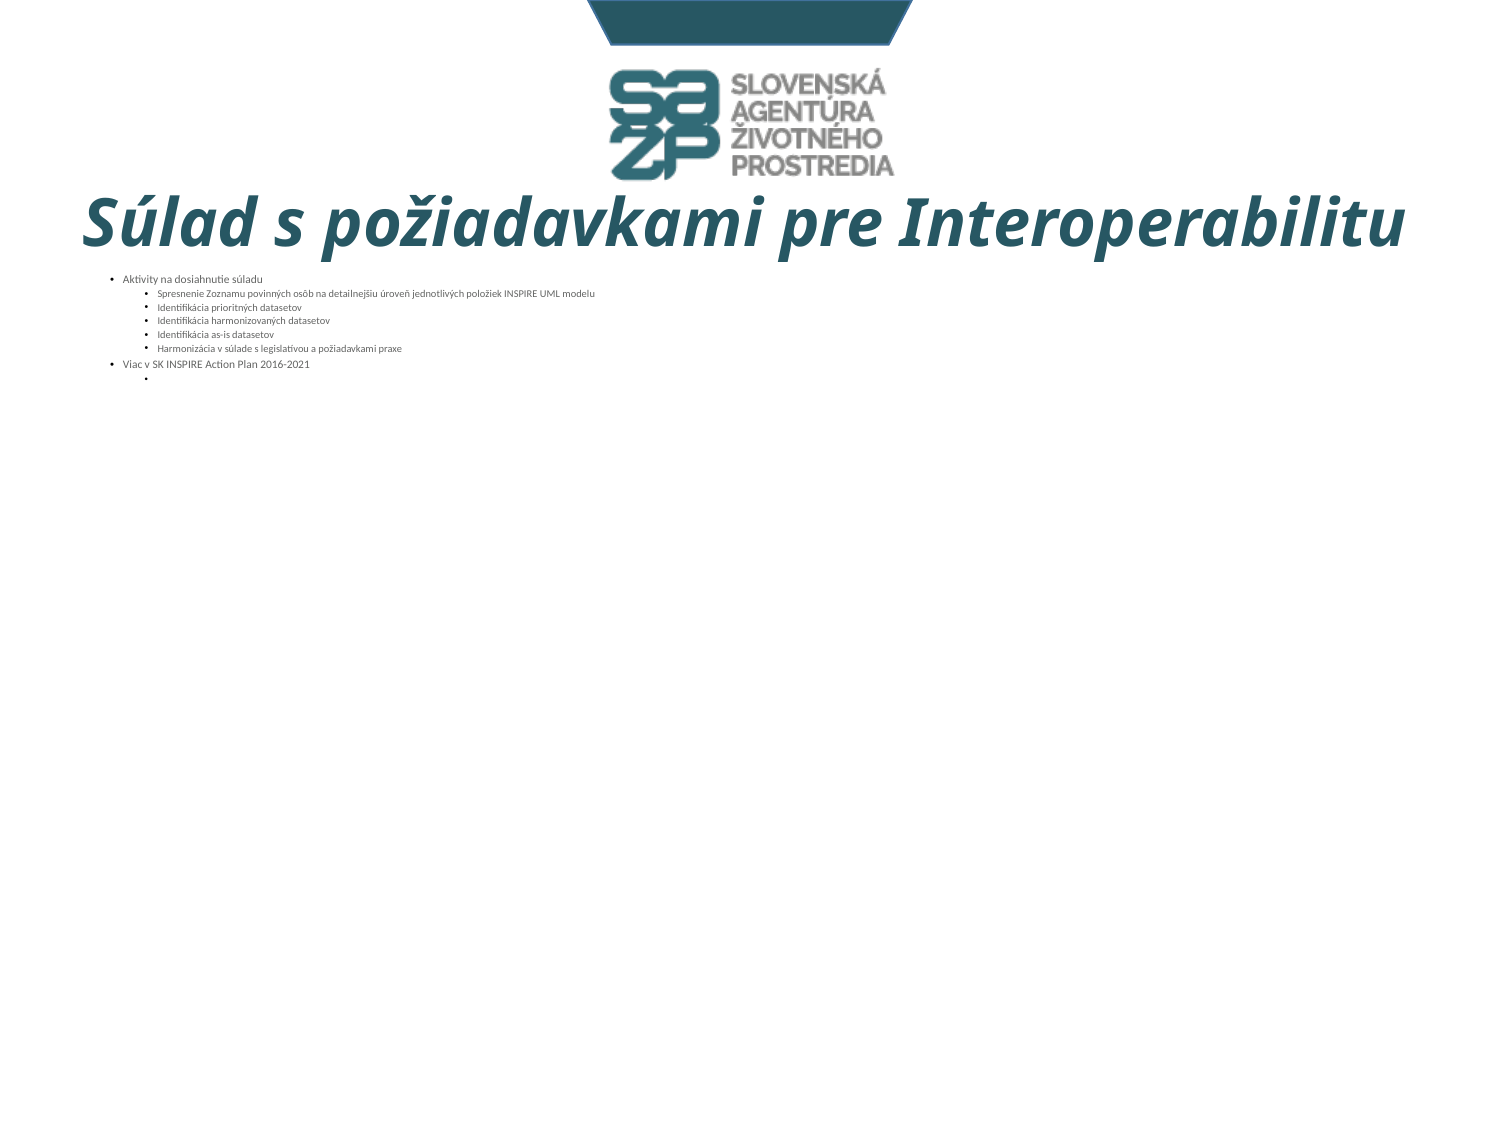

Súlad s požiadavkami pre Interoperabilitu
# Aktivity na dosiahnutie súladu
Spresnenie Zoznamu povinných osôb na detailnejšiu úroveň jednotlivých položiek INSPIRE UML modelu
Identifikácia prioritných datasetov
Identifikácia harmonizovaných datasetov
Identifikácia as-is datasetov
Harmonizácia v súlade s legislatívou a požiadavkami praxe
Viac v SK INSPIRE Action Plan 2016-2021